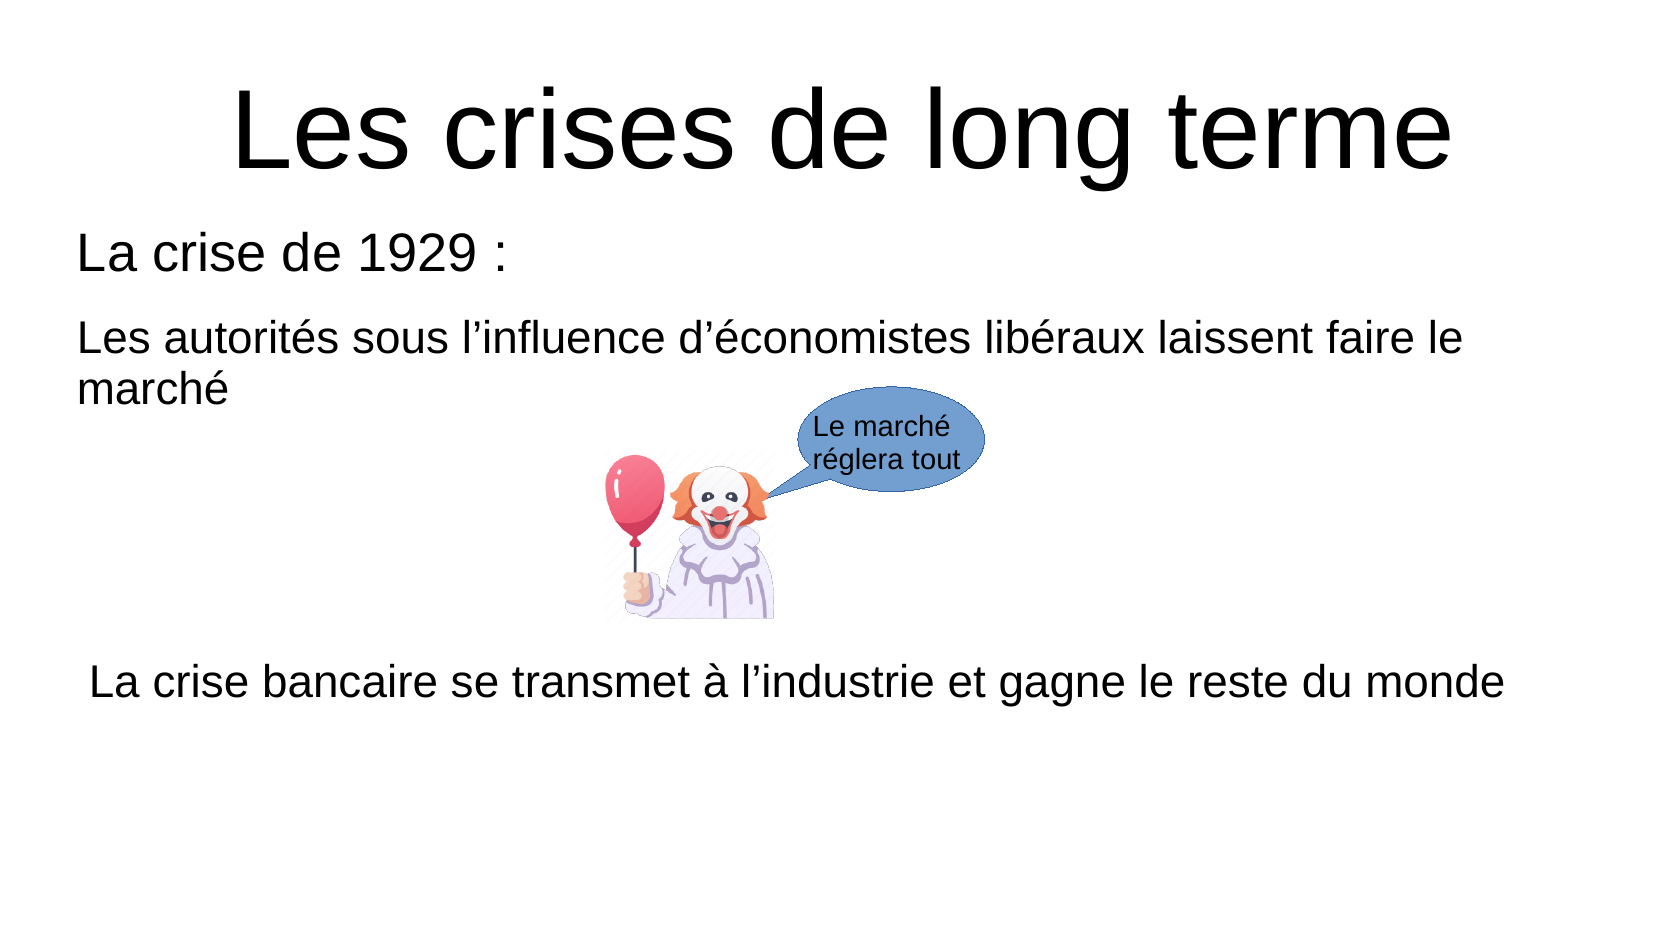

# Les crises de long terme
La crise de 1929 :
Les autorités sous l’influence d’économistes libéraux laissent faire le marché
Le marché réglera tout
La crise bancaire se transmet à l’industrie et gagne le reste du monde